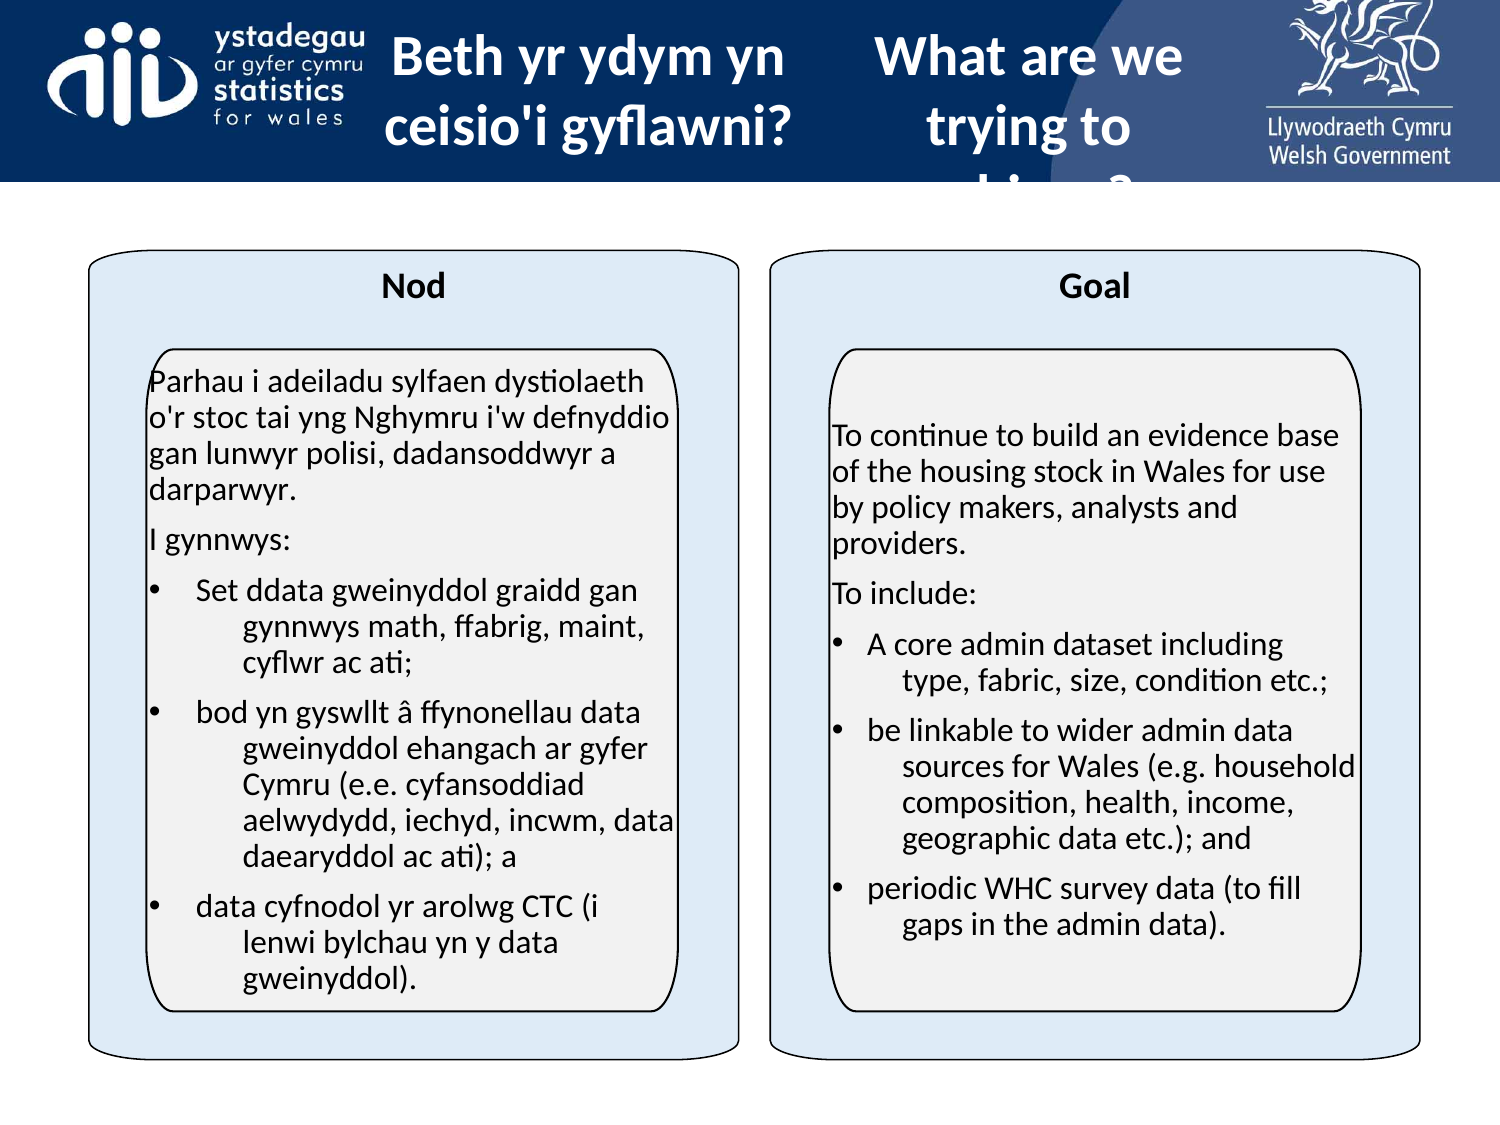

Beth yr ydym yn ceisio'i gyflawni?
# What are we trying to achieve?
Nod
Goal
Parhau i adeiladu sylfaen dystiolaeth o'r stoc tai yng Nghymru i'w defnyddio gan lunwyr polisi, dadansoddwyr a darparwyr.
I gynnwys:
Set ddata gweinyddol graidd gan gynnwys math, ffabrig, maint, cyflwr ac ati;
bod yn gyswllt â ffynonellau data gweinyddol ehangach ar gyfer Cymru (e.e. cyfansoddiad aelwydydd, iechyd, incwm, data daearyddol ac ati); a
data cyfnodol yr arolwg CTC (i lenwi bylchau yn y data gweinyddol).
To continue to build an evidence base of the housing stock in Wales for use by policy makers, analysts and providers.
To include:
A core admin dataset including type, fabric, size, condition etc.;
be linkable to wider admin data sources for Wales (e.g. household composition, health, income, geographic data etc.); and
periodic WHC survey data (to fill gaps in the admin data).